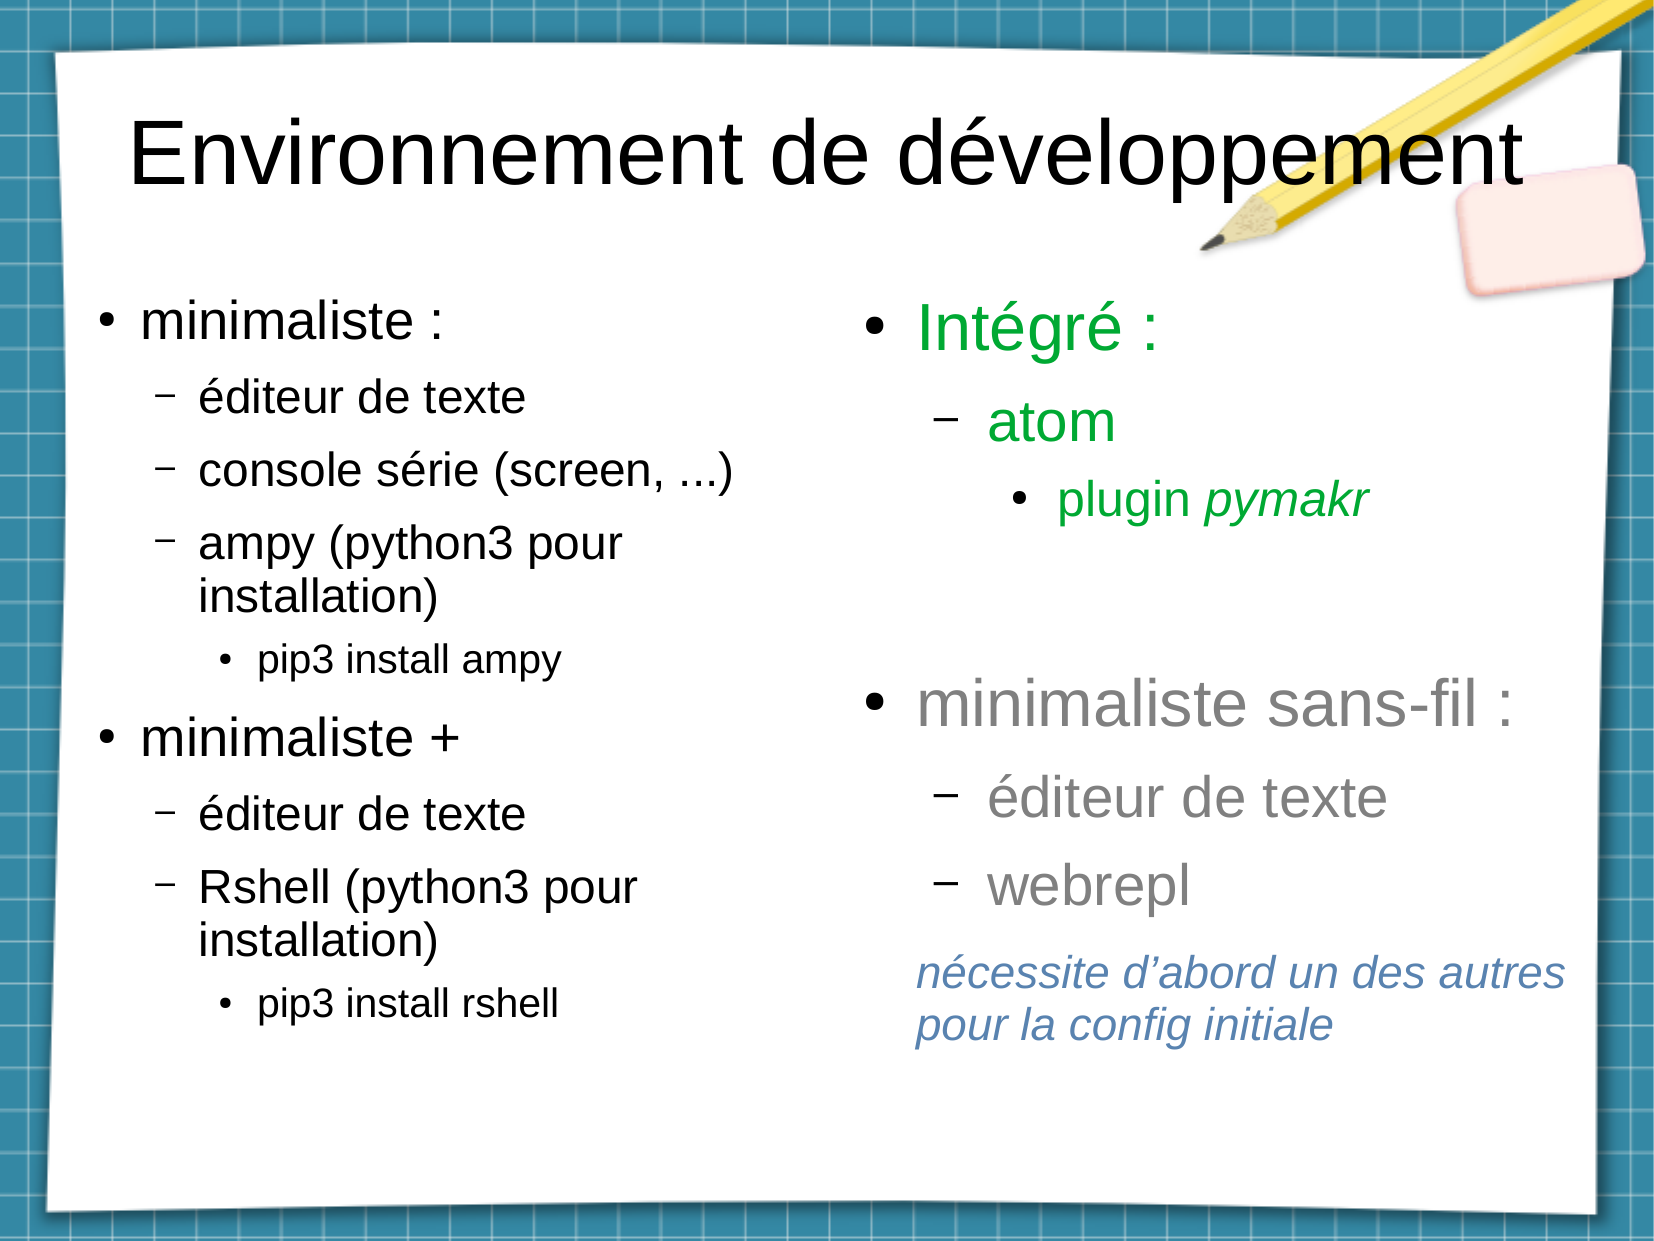

# Environnement de développement
minimaliste :
éditeur de texte
console série (screen, ...)
ampy (python3 pour installation)
pip3 install ampy
minimaliste +
éditeur de texte
Rshell (python3 pour installation)
pip3 install rshell
Intégré :
atom
plugin pymakr
minimaliste sans-fil :
éditeur de texte
webrepl
nécessite d’abord un des autres pour la config initiale